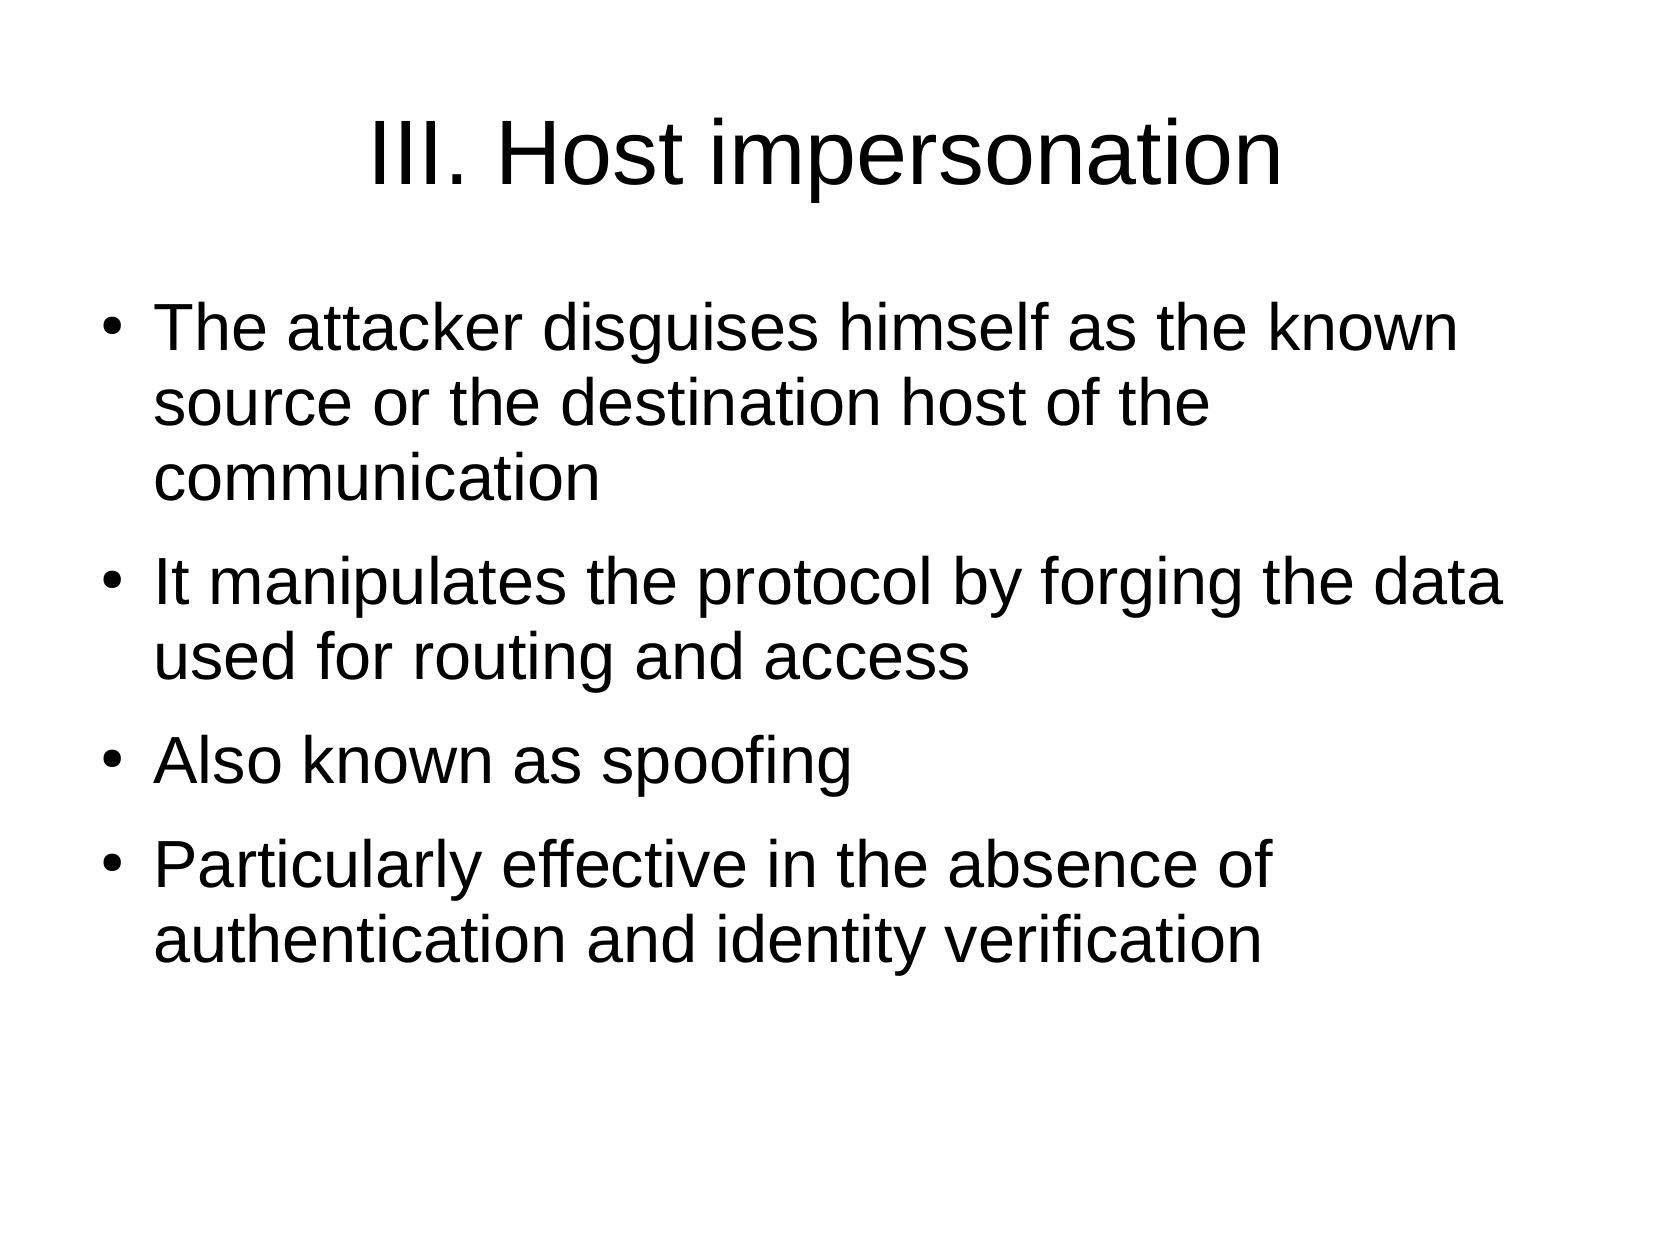

# III. Host impersonation
The attacker disguises himself as the known source or the destination host of the communication
It manipulates the protocol by forging the data used for routing and access
Also known as spoofing
Particularly effective in the absence of authentication and identity verification